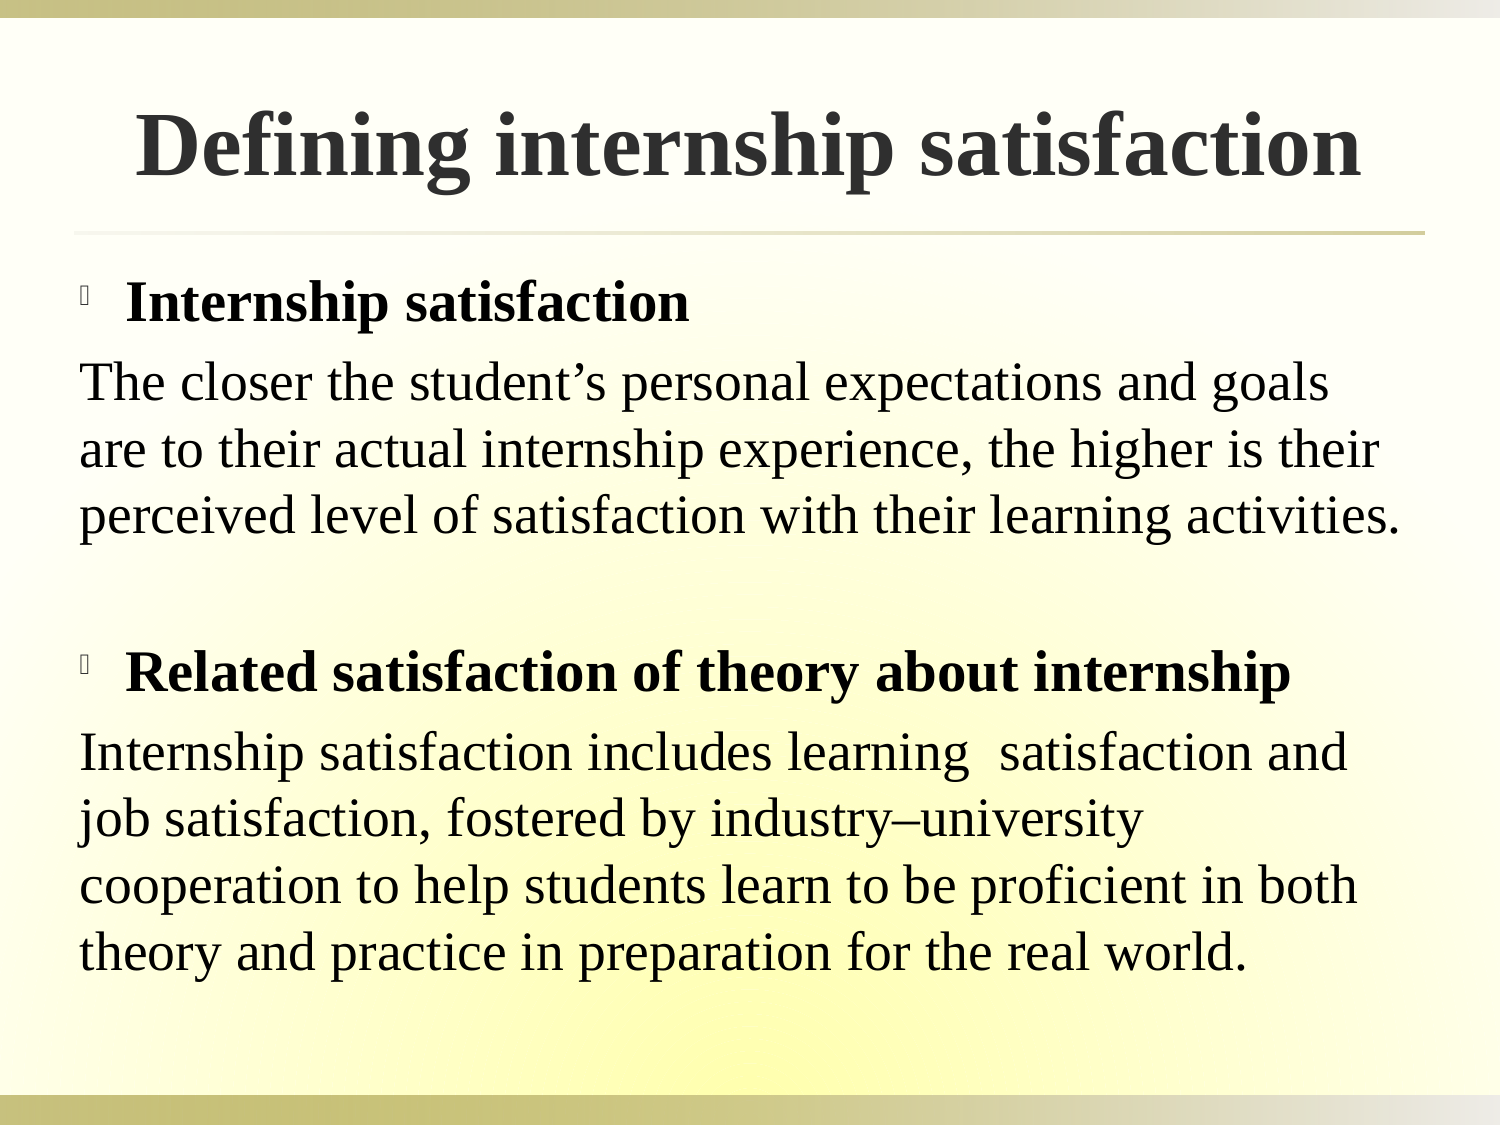

# Defining internship satisfaction
Internship satisfaction
The closer the student’s personal expectations and goals are to their actual internship experience, the higher is their perceived level of satisfaction with their learning activities.
Related satisfaction of theory about internship
Internship satisfaction includes learning satisfaction and job satisfaction, fostered by industry–university cooperation to help students learn to be proficient in both theory and practice in preparation for the real world.